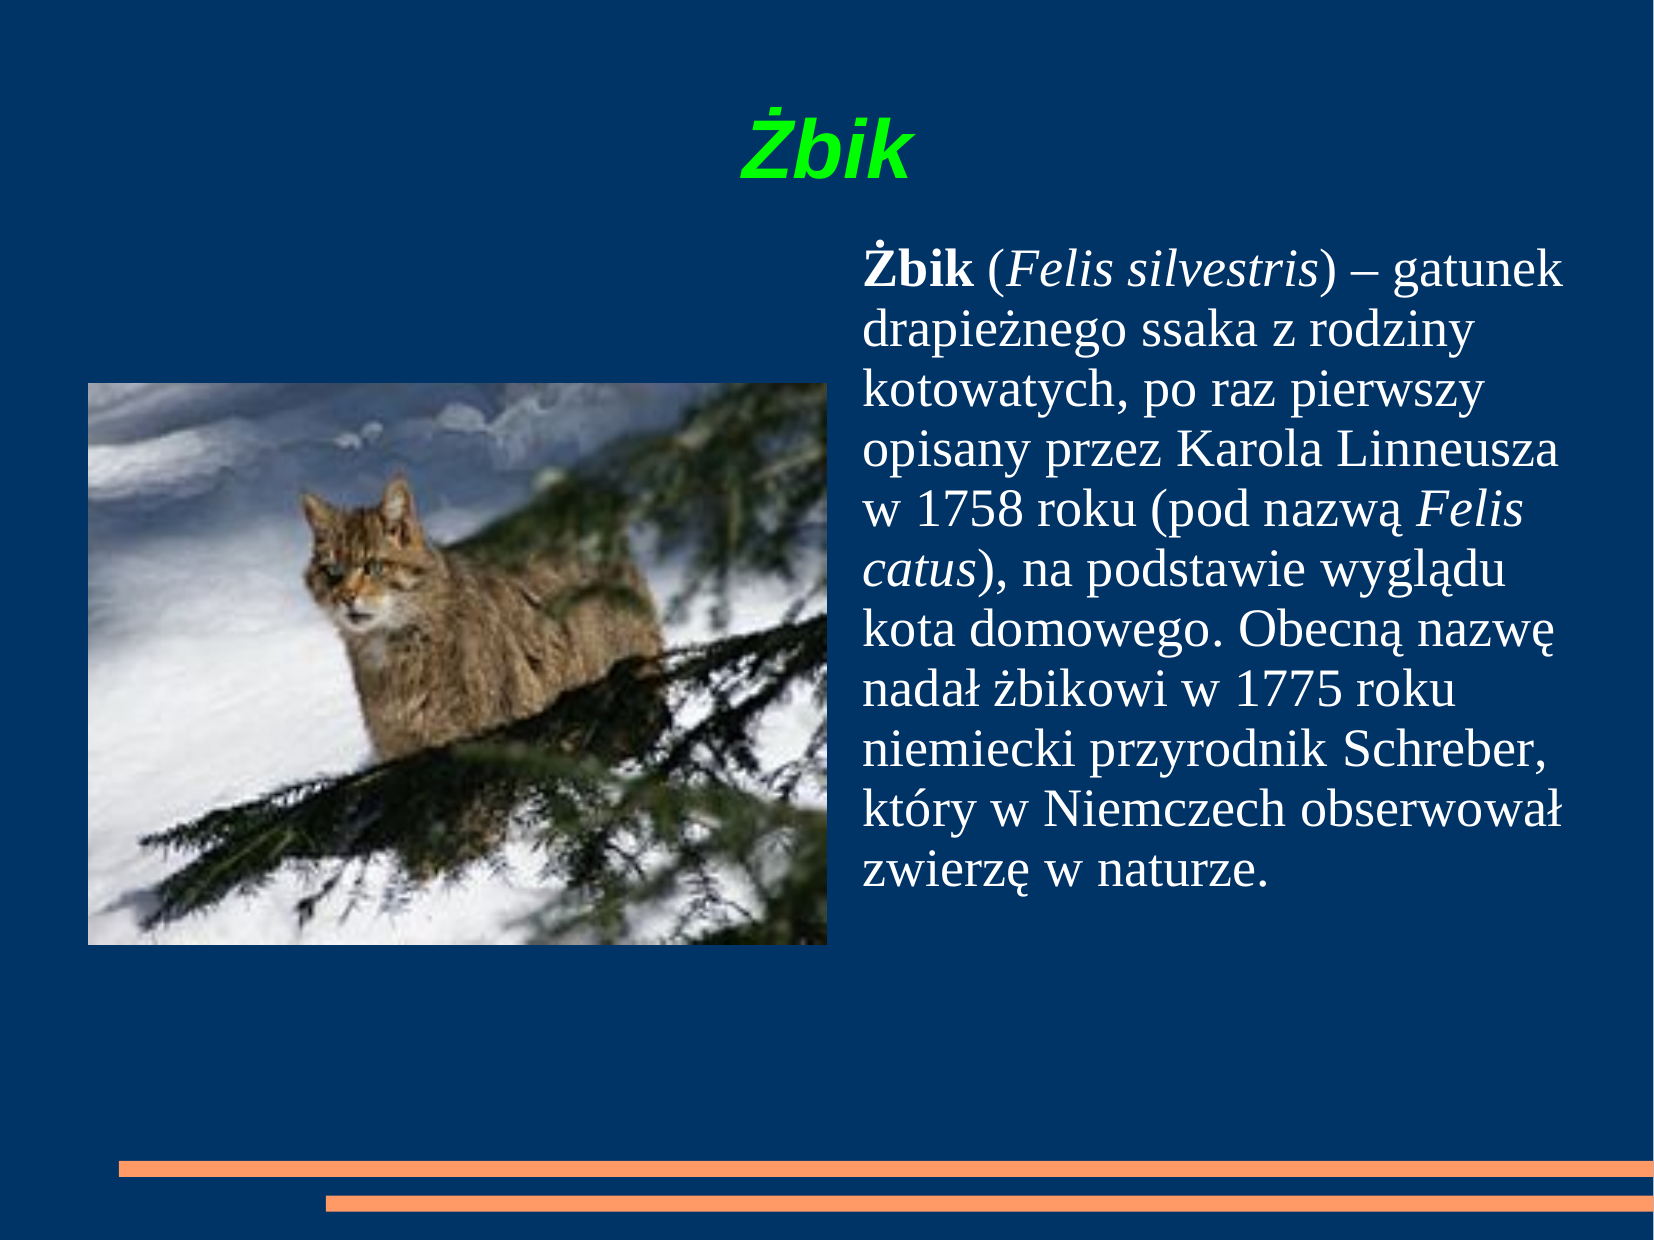

# Żbik
Żbik (Felis silvestris) – gatunek drapieżnego ssaka z rodziny kotowatych, po raz pierwszy opisany przez Karola Linneuszaw 1758 roku (pod nazwą Felis catus), na podstawie wyglądu kota domowego. Obecną nazwę nadał żbikowi w 1775 roku niemiecki przyrodnik Schreber, który w Niemczech obserwował zwierzę w naturze.